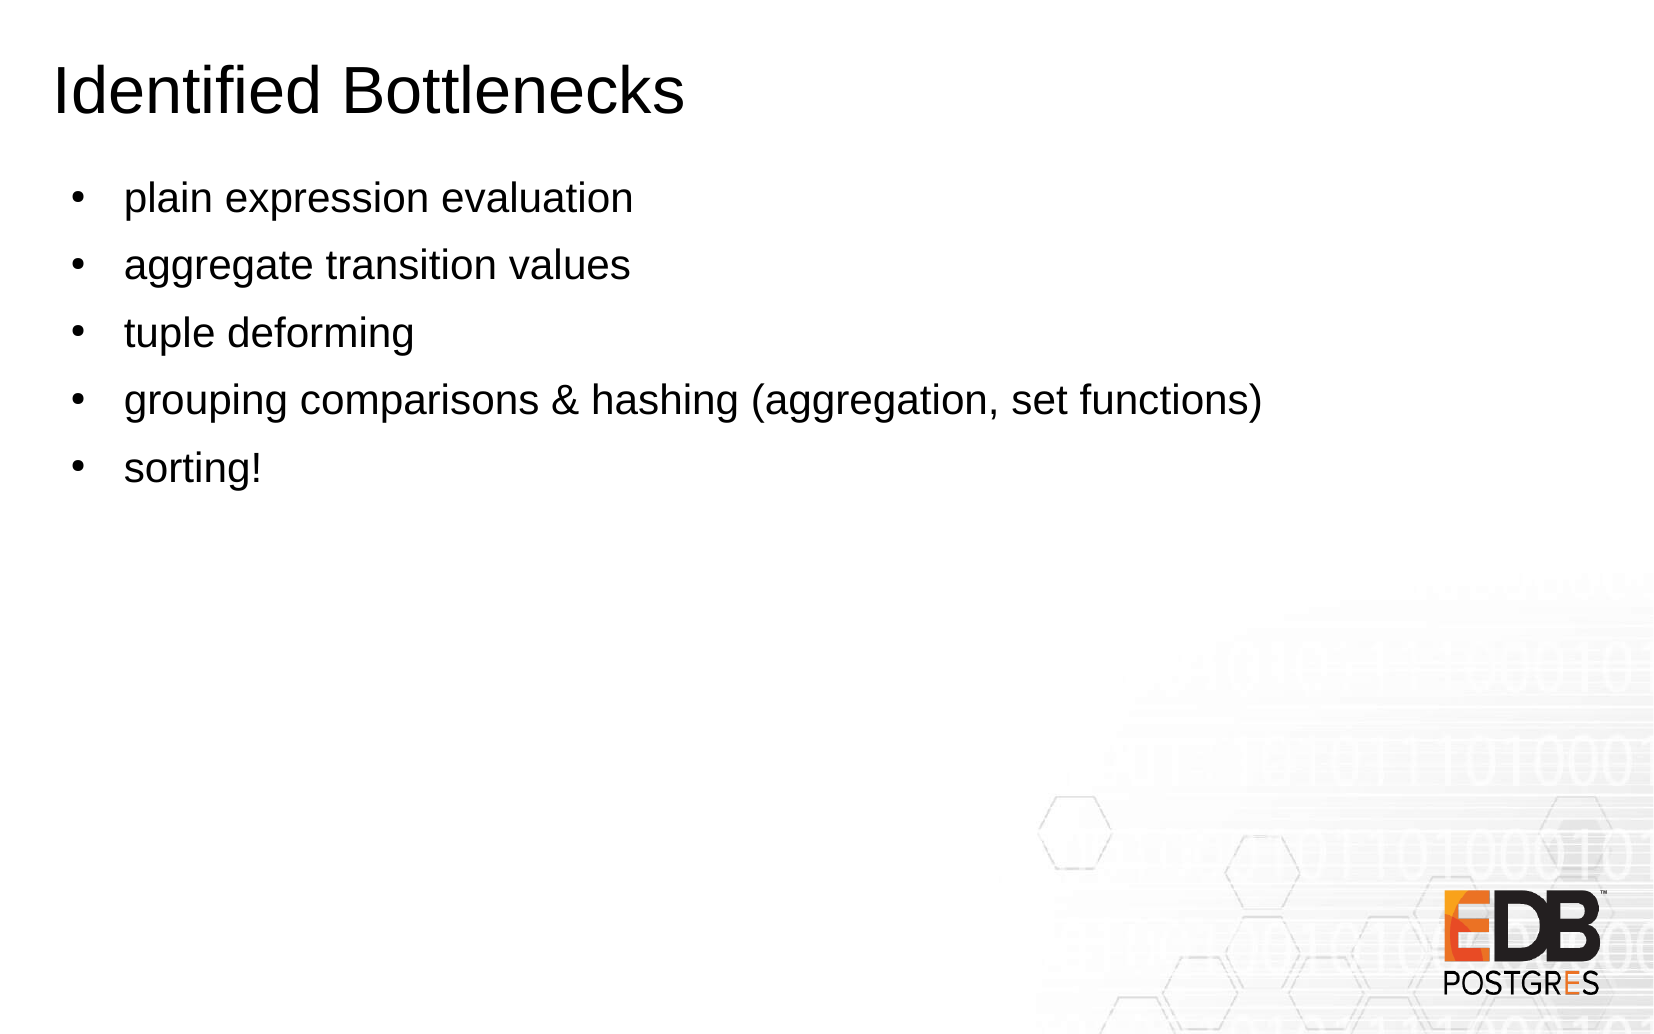

# Identified Bottlenecks
plain expression evaluation
aggregate transition values
tuple deforming
grouping comparisons & hashing (aggregation, set functions)
sorting!